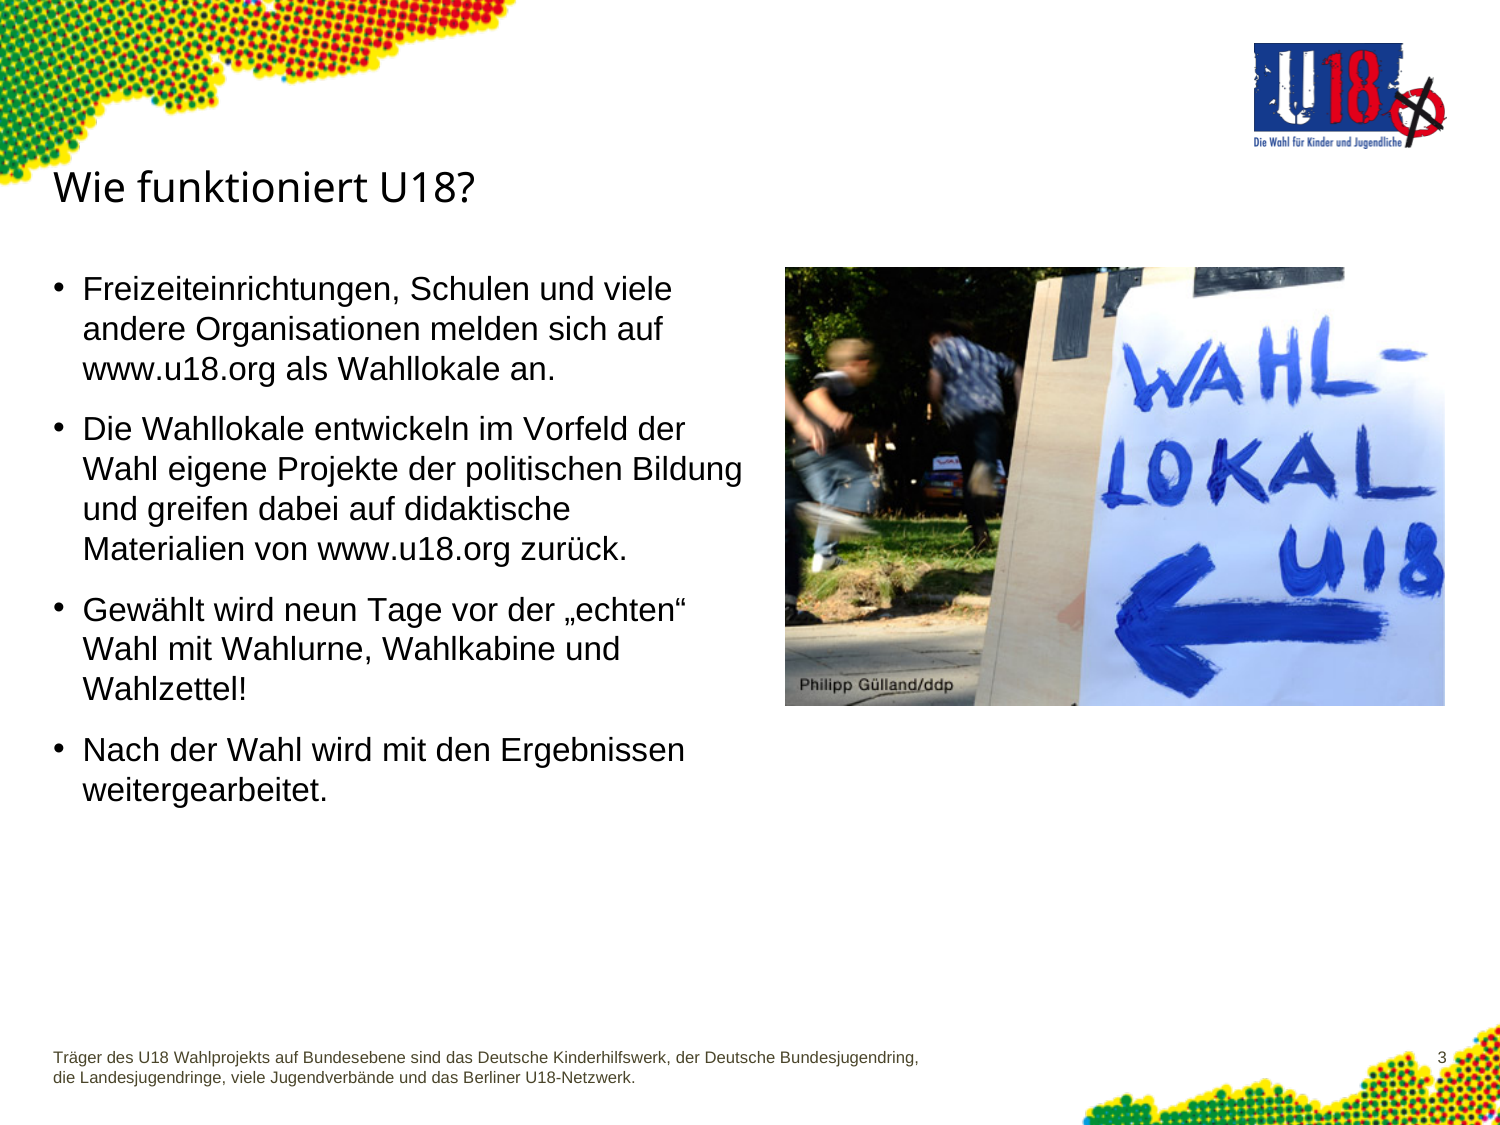

# Wie funktioniert U18?
Freizeiteinrichtungen, Schulen und viele andere Organisationen melden sich auf www.u18.org als Wahllokale an.
Die Wahllokale entwickeln im Vorfeld der Wahl eigene Projekte der politischen Bildung und greifen dabei auf didaktische
Materialien von www.u18.org zurück.
Gewählt wird neun Tage vor der „echten“ Wahl mit Wahlurne, Wahlkabine und Wahlzettel!
Nach der Wahl wird mit den Ergebnissen weitergearbeitet.
Träger des U18 Wahlprojekts auf Bundesebene sind das Deutsche Kinderhilfswerk, der Deutsche Bundesjugendring,
die Landesjugendringe, viele Jugendverbände und das Berliner U18-Netzwerk.